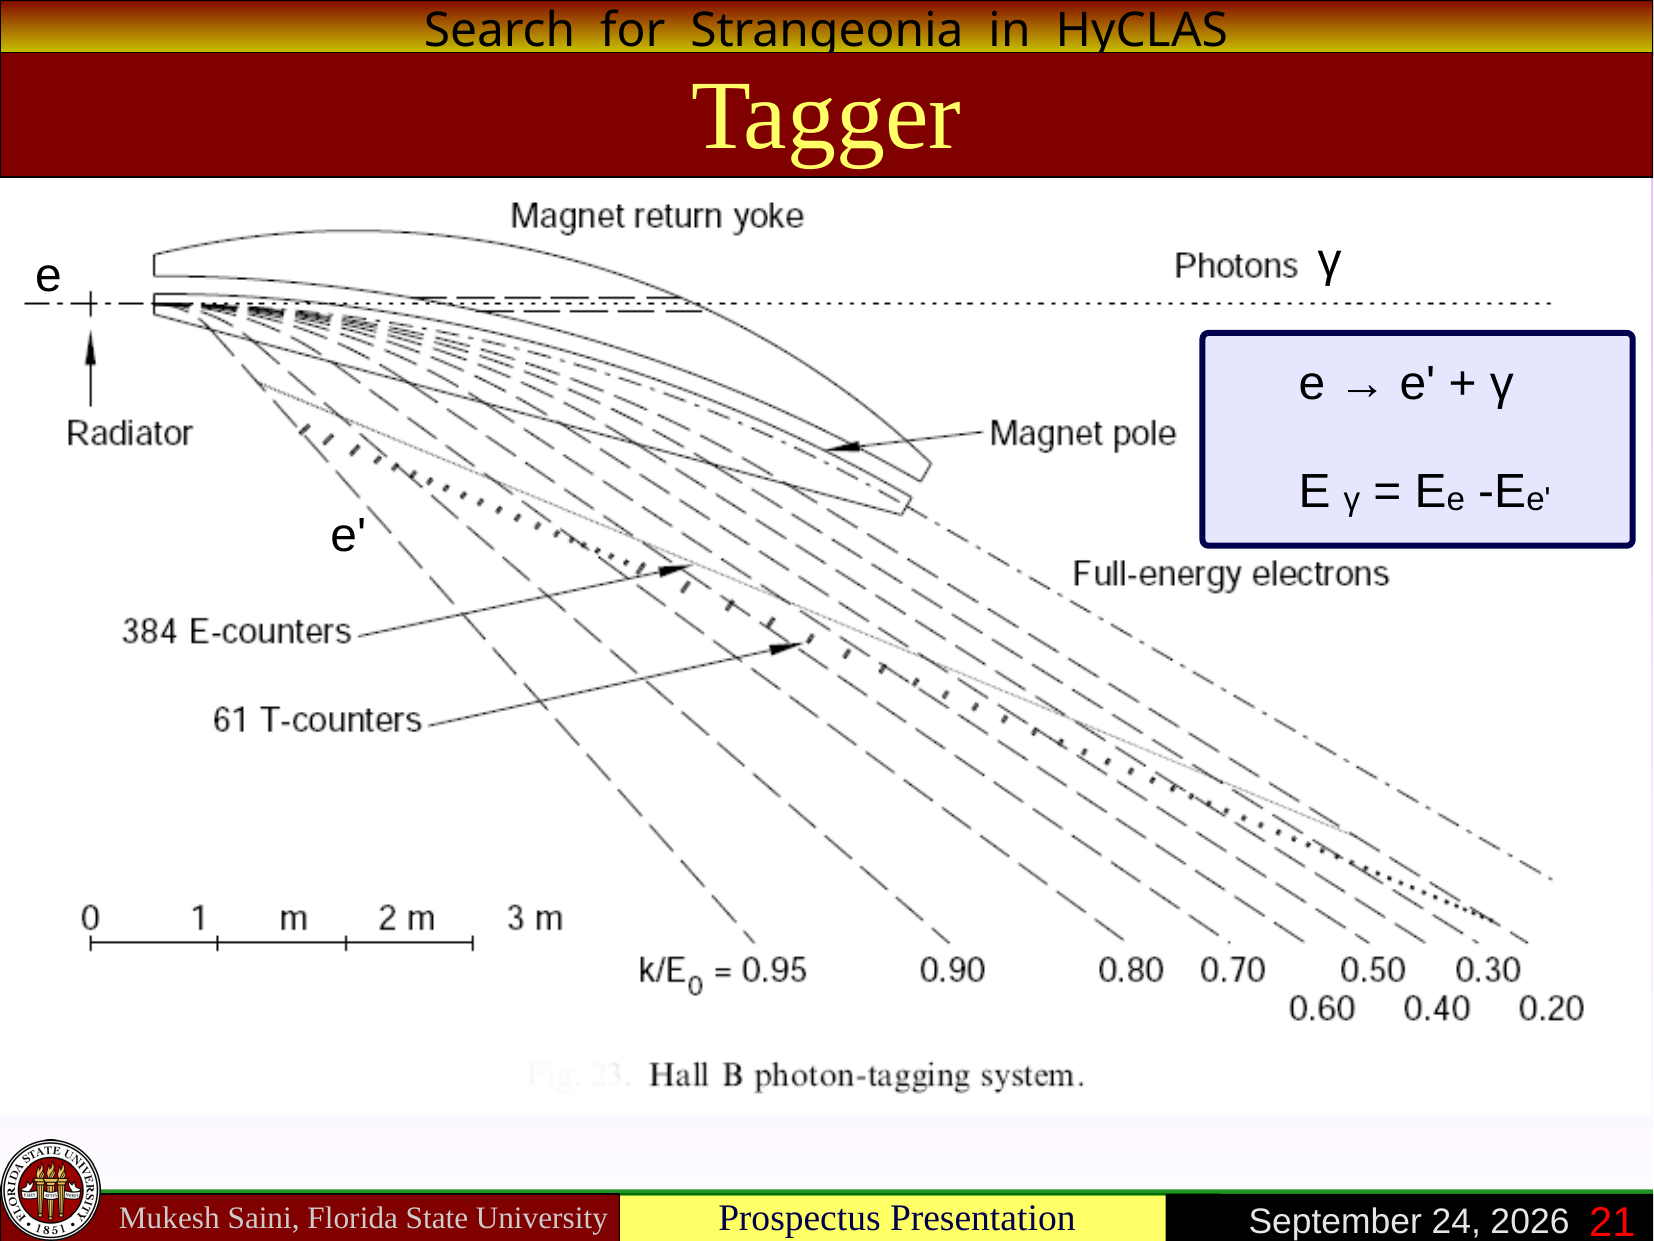

Tagger
γ
e
e → e' + γ
E γ = Ee -Ee'
e'